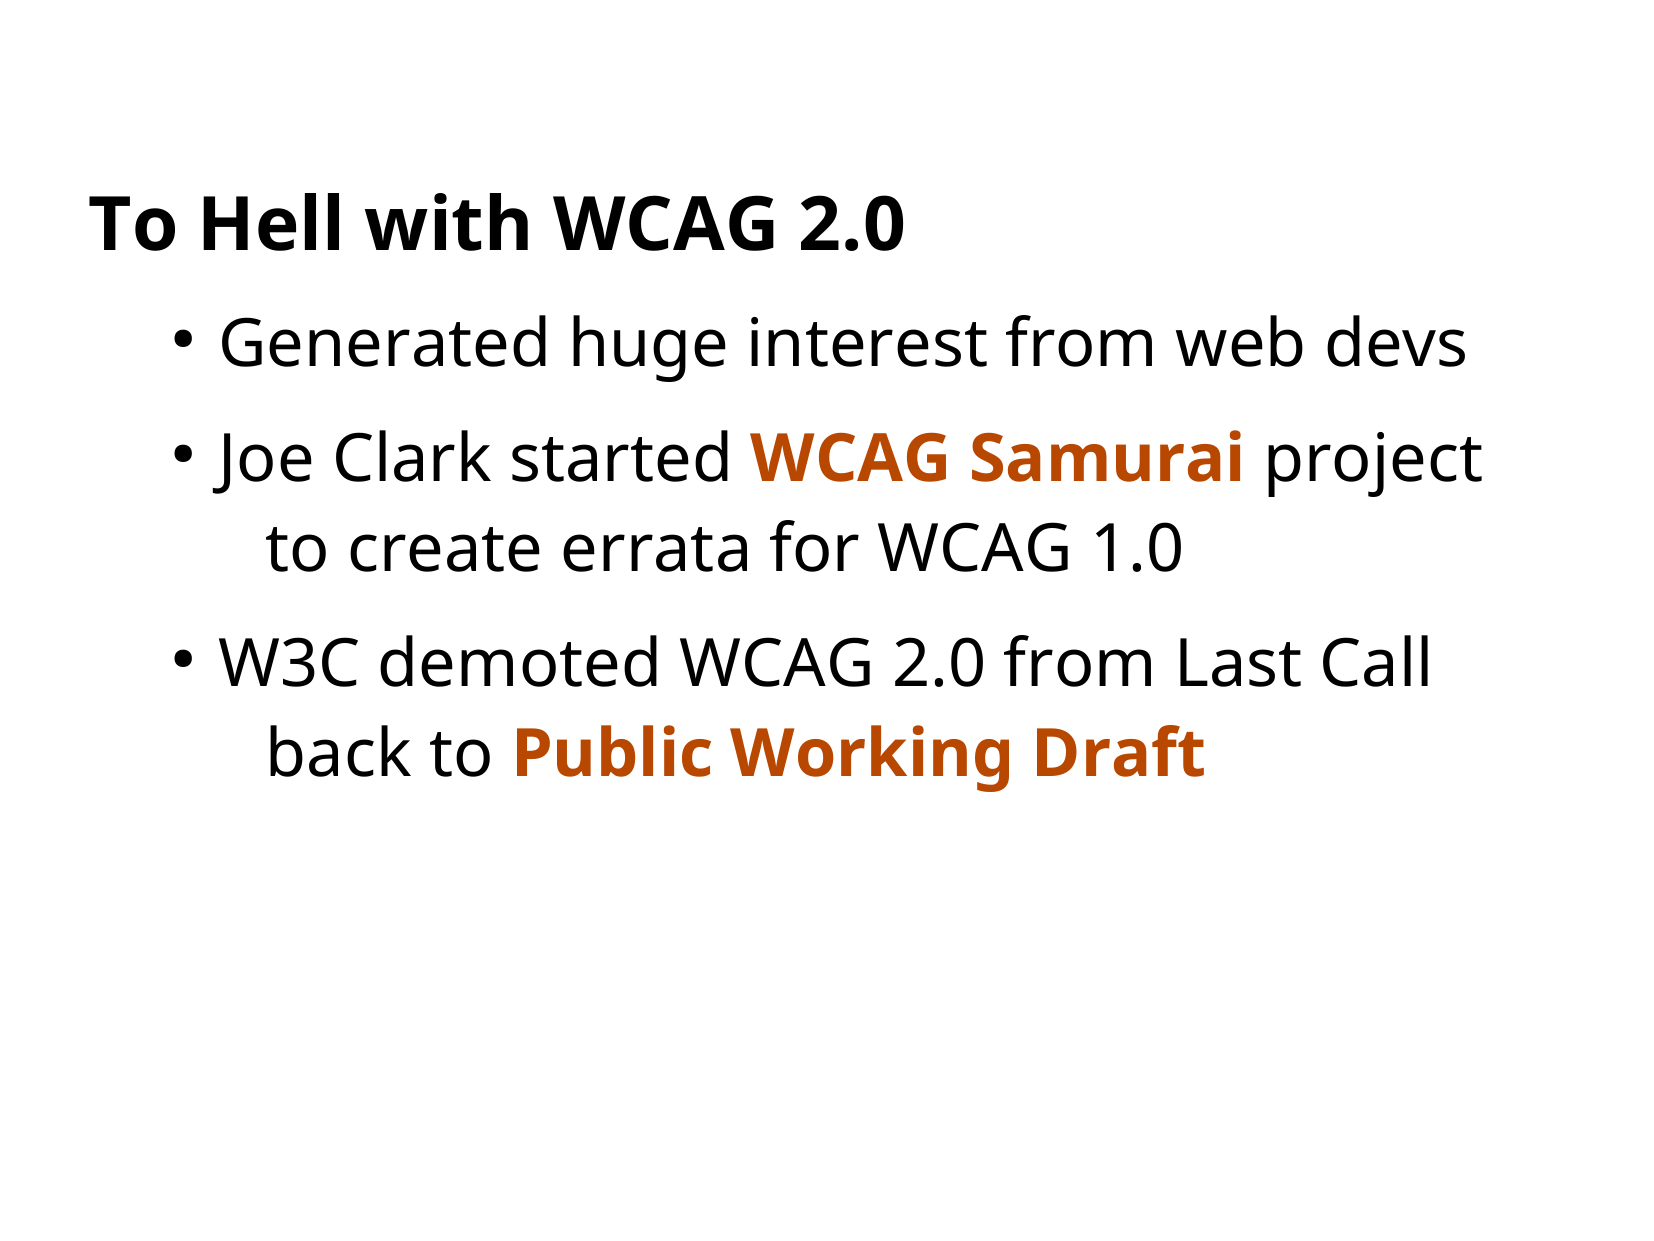

# To Hell with WCAG 2.0
Generated huge interest from web devs
Joe Clark started WCAG Samurai project to create errata for WCAG 1.0
W3C demoted WCAG 2.0 from Last Call back to Public Working Draft